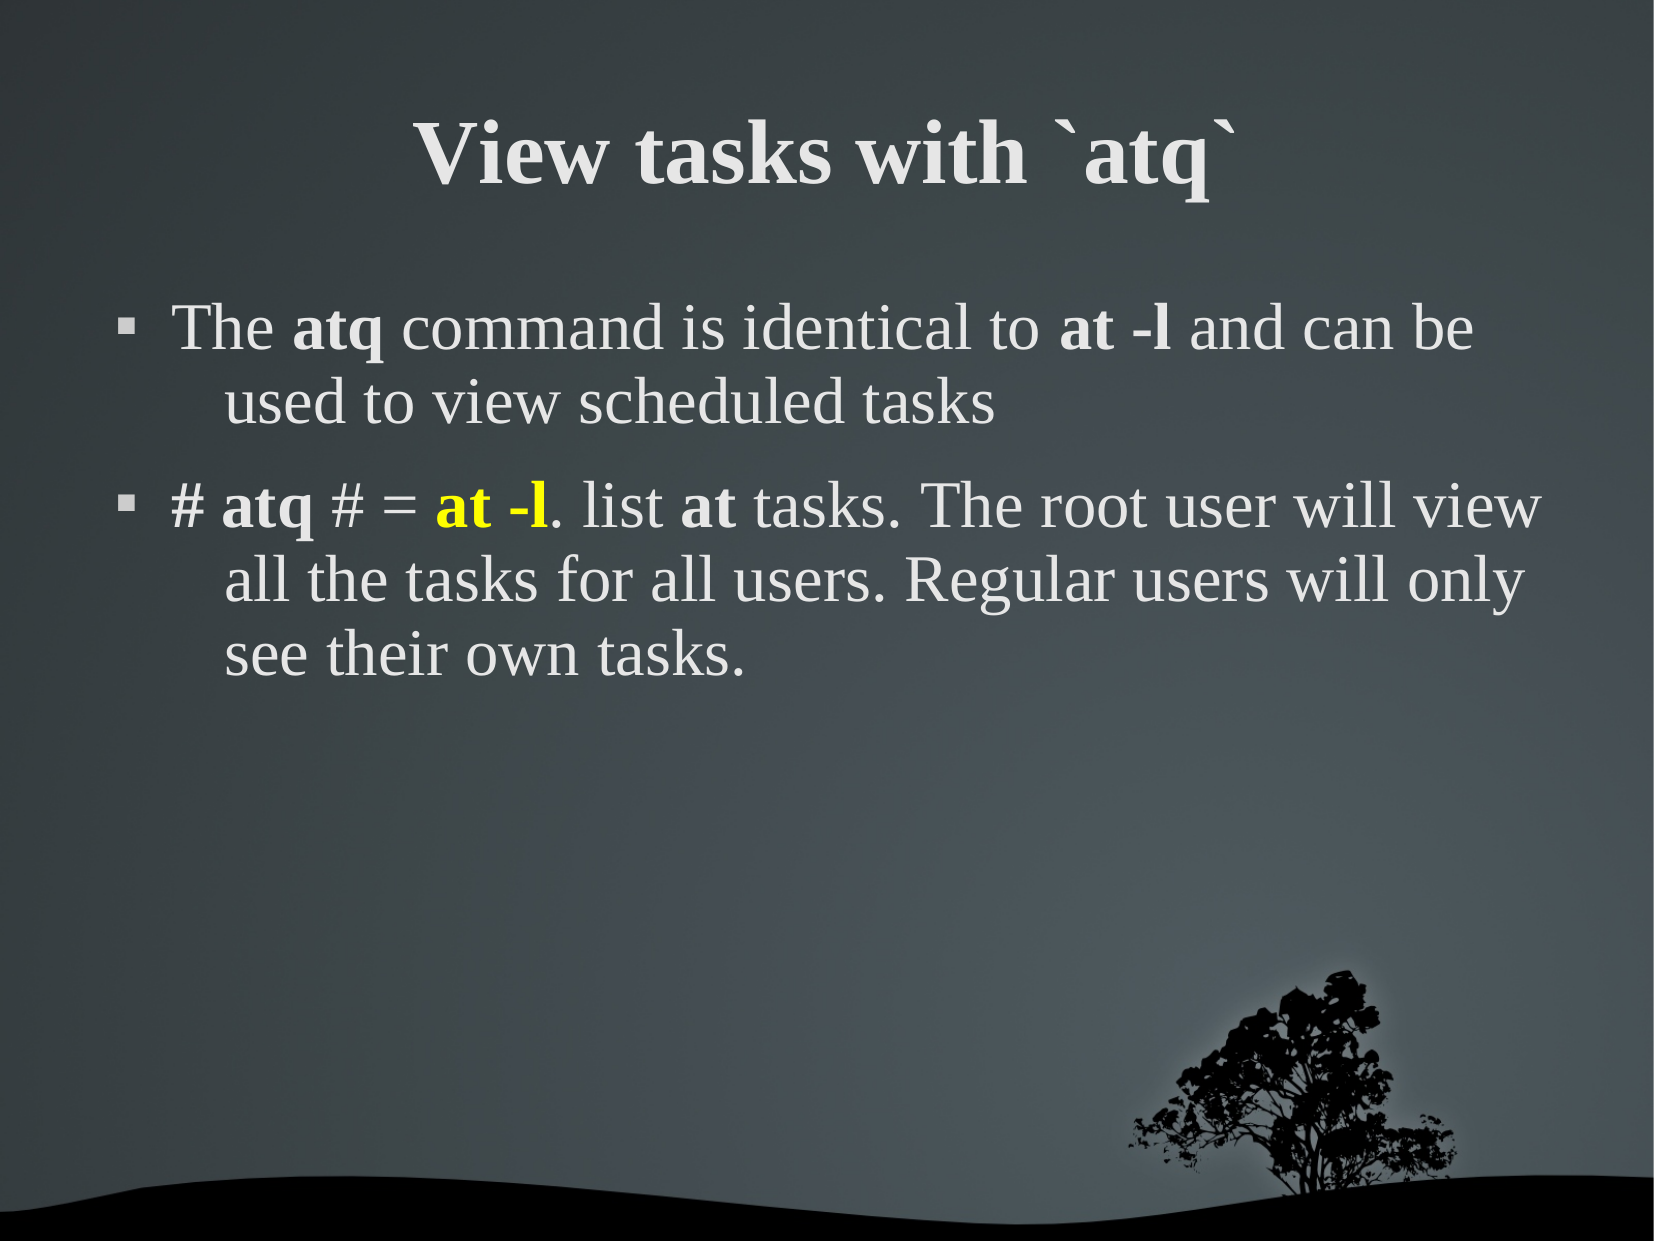

# View tasks with `atq`
The atq command is identical to at -l and can be used to view scheduled tasks
# atq # = at -l. list at tasks. The root user will view all the tasks for all users. Regular users will only see their own tasks.